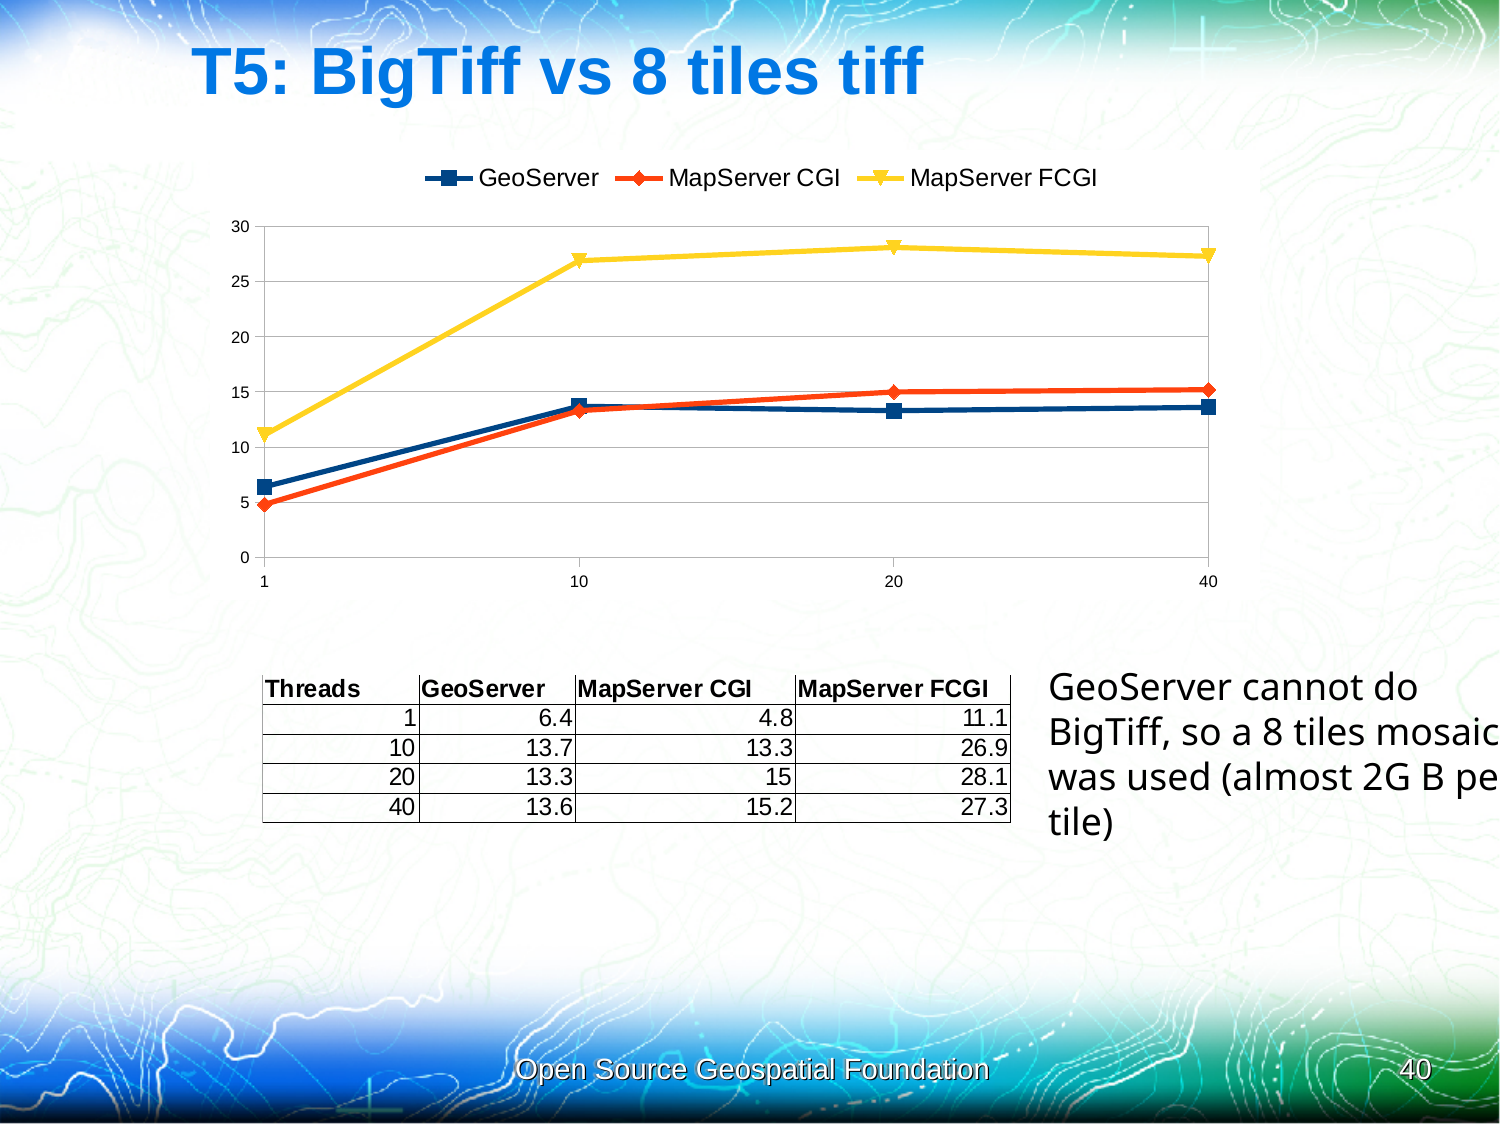

# T5: BigTiff vs 8 tiles tiff
### Chart
| Category | GeoServer | MapServer CGI | MapServer FCGI |
|---|---|---|---|
| 1 | 6.4 | 4.8 | 11.1 |
| 10 | 13.7 | 13.3 | 26.9 |
| 20 | 13.3 | 15.0 | 28.1 |
| 40 | 13.6 | 15.2 | 27.3 |GeoServer cannot do BigTiff, so a 8 tiles mosaic was used (almost 2G B per tile)
Open Source Geospatial Foundation
40